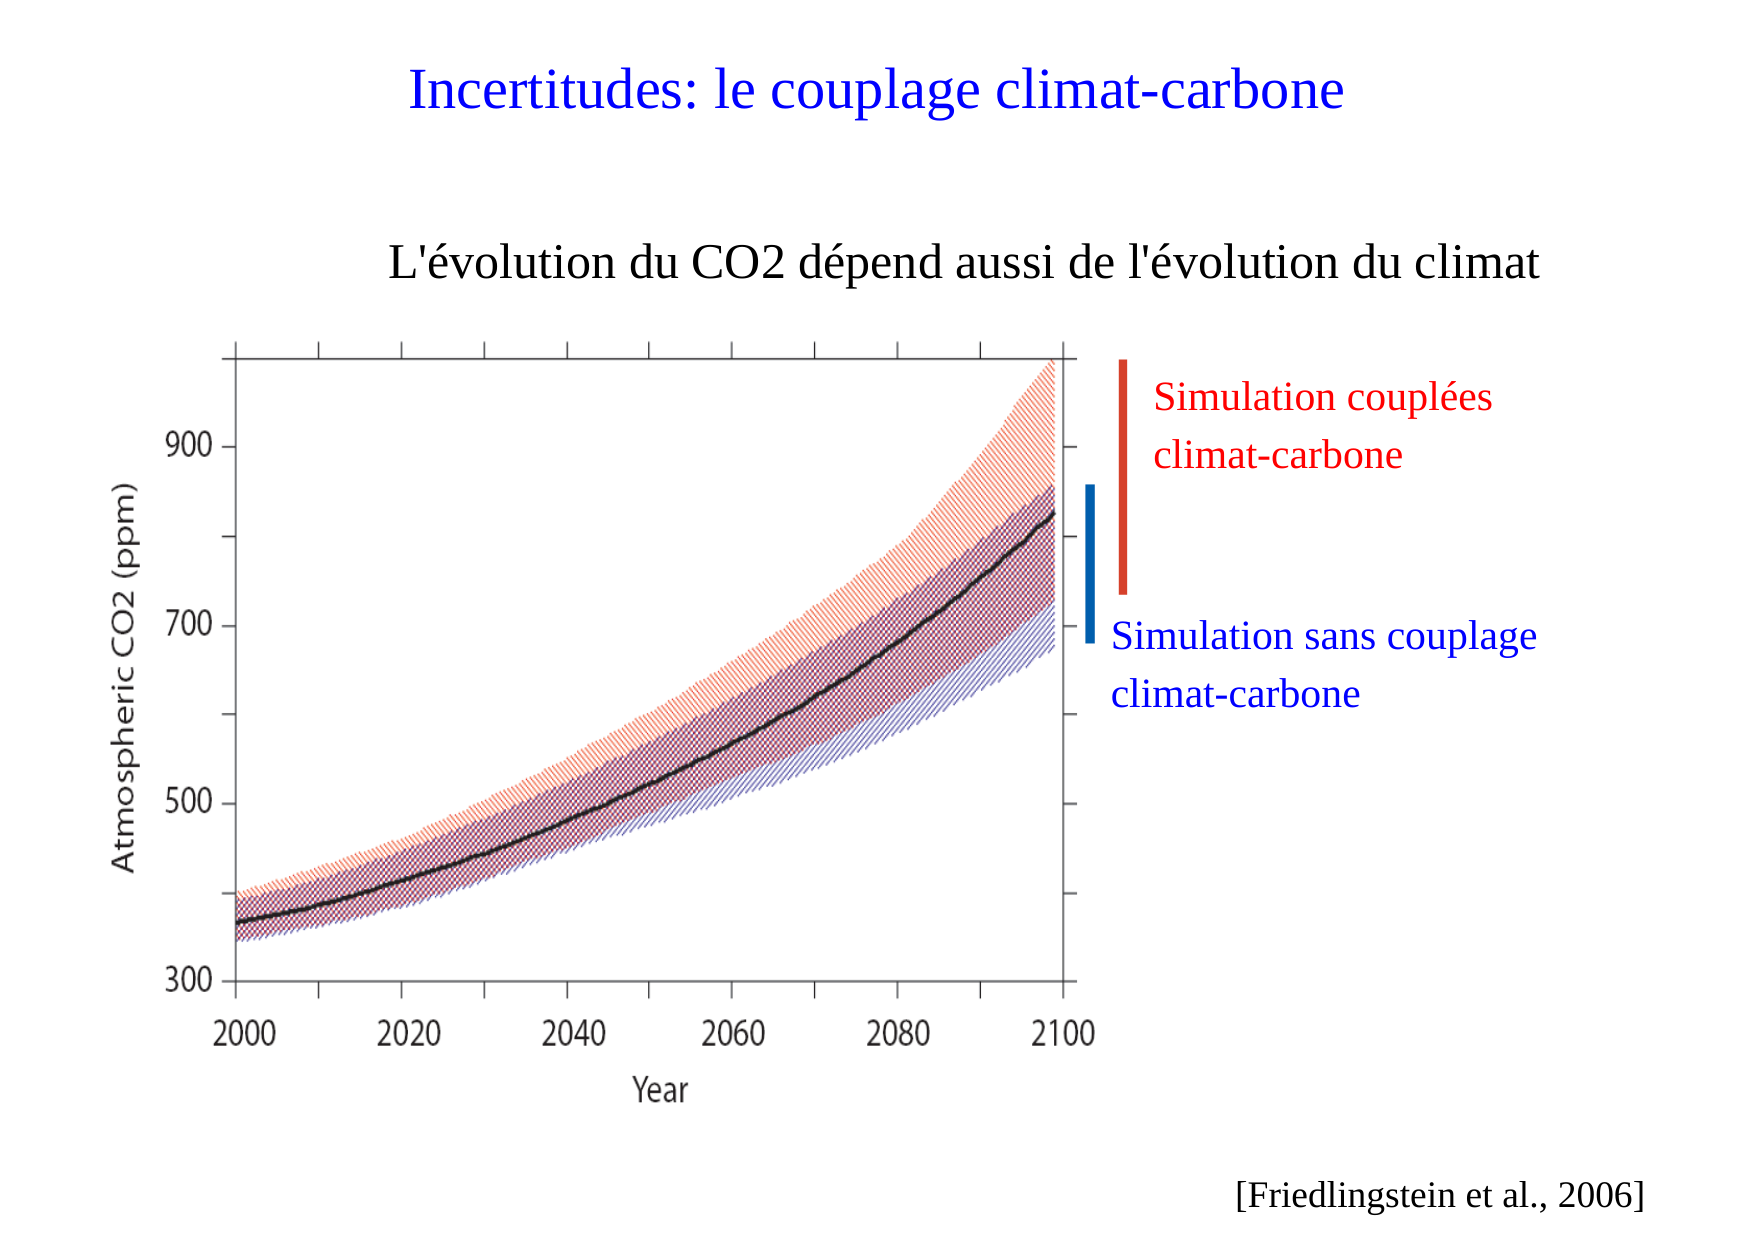

Incertitudes: le couplage climat-carbone
L'évolution du CO2 dépend aussi de l'évolution du climat
Simulation couplées
climat-carbone
Simulation sans couplage
climat-carbone
[Friedlingstein et al., 2006]